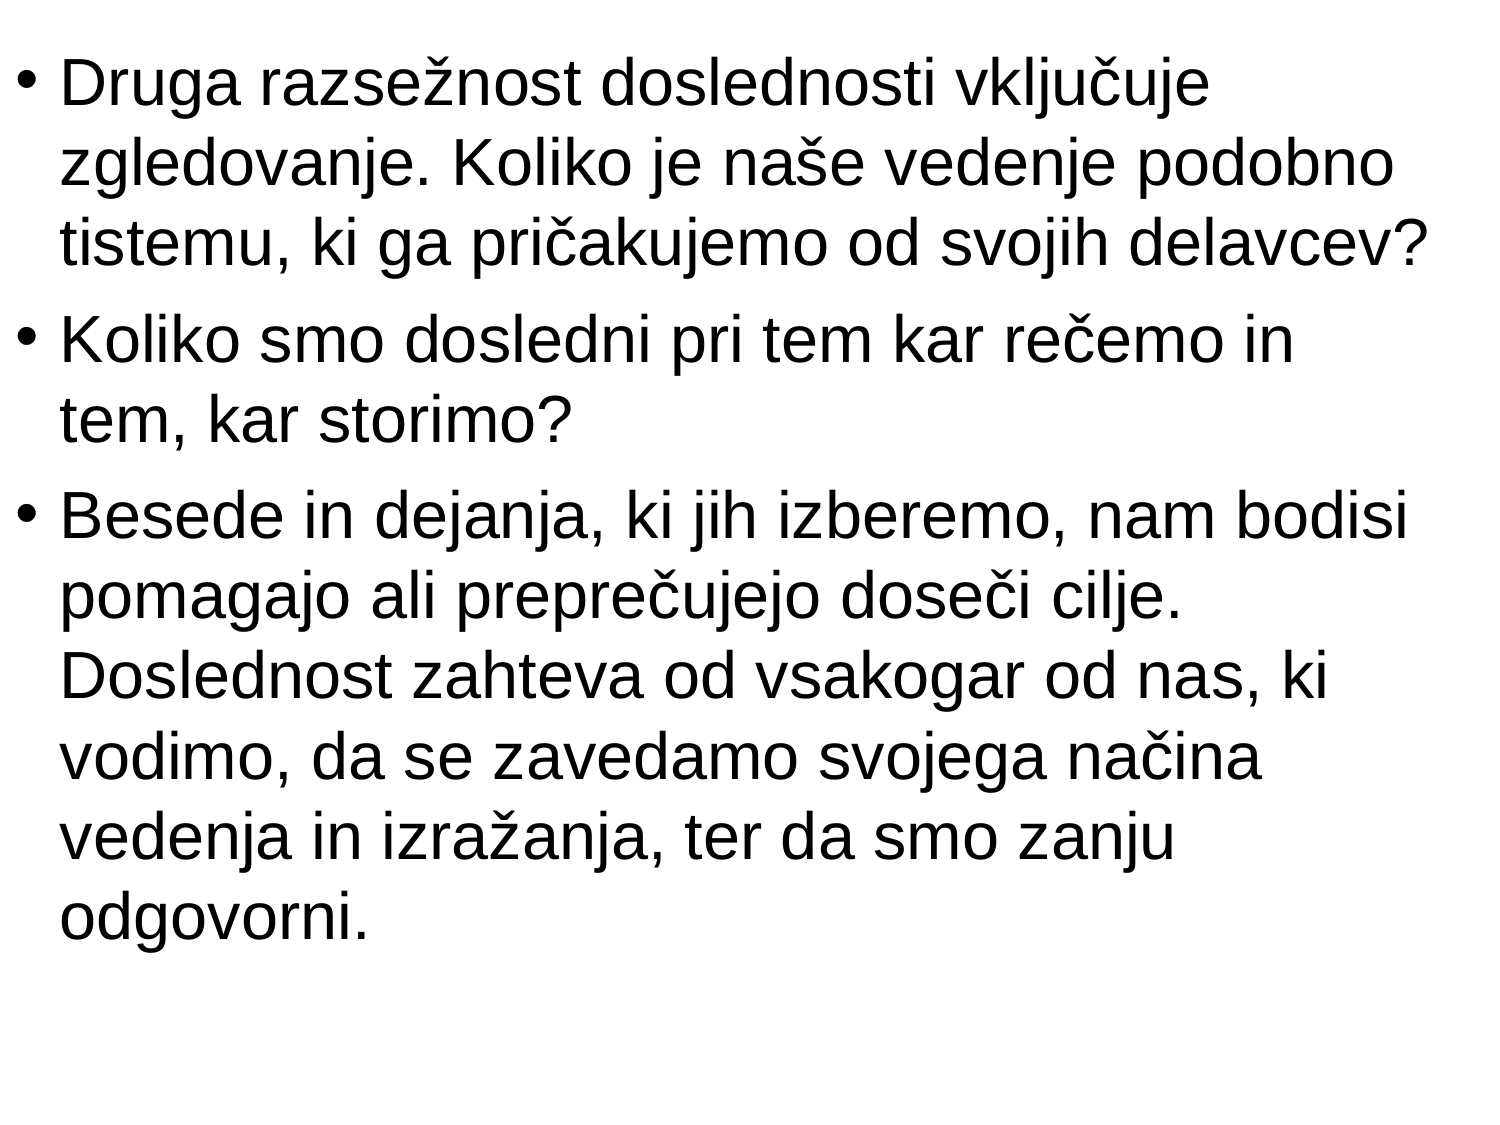

# Druga razsežnost doslednosti vključuje zgledovanje. Koliko je naše vedenje podobno tistemu, ki ga pričakujemo od svojih delavcev?
Koliko smo dosledni pri tem kar rečemo in tem, kar storimo?
Besede in dejanja, ki jih izberemo, nam bodisi pomagajo ali preprečujejo doseči cilje. Doslednost zahteva od vsakogar od nas, ki vodimo, da se zavedamo svojega načina vedenja in izražanja, ter da smo zanju odgovorni.